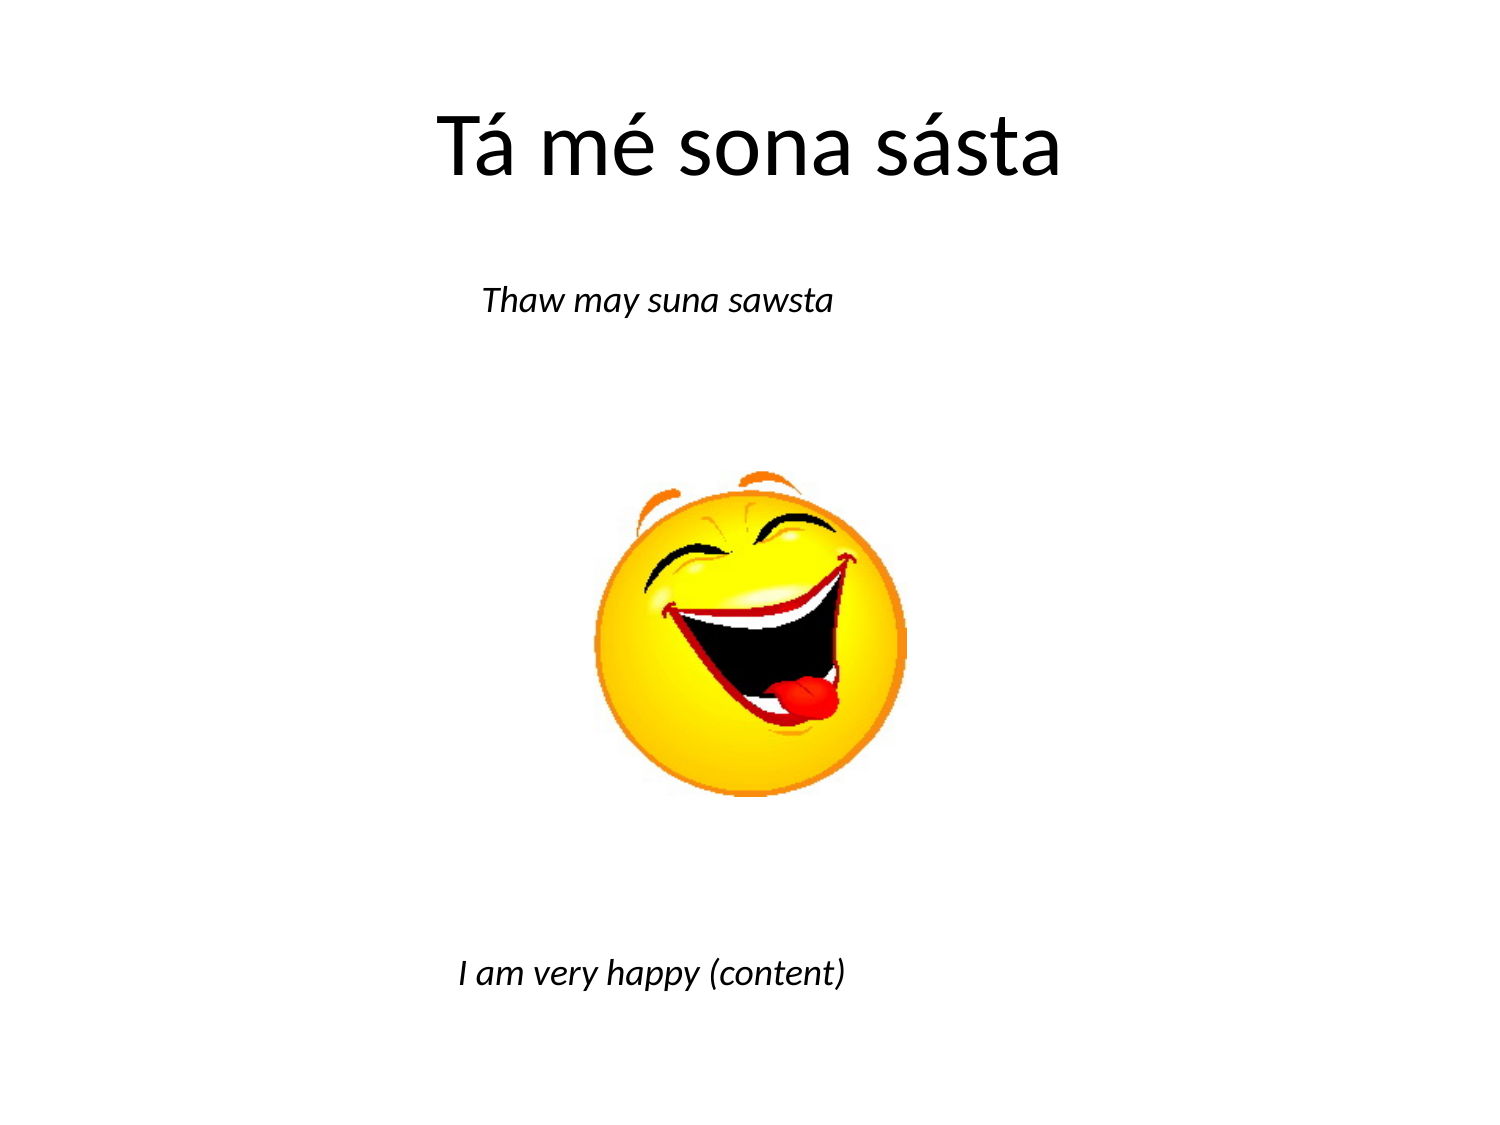

# Tá mé sona sásta
Thaw may suna sawsta
I am very happy (content)